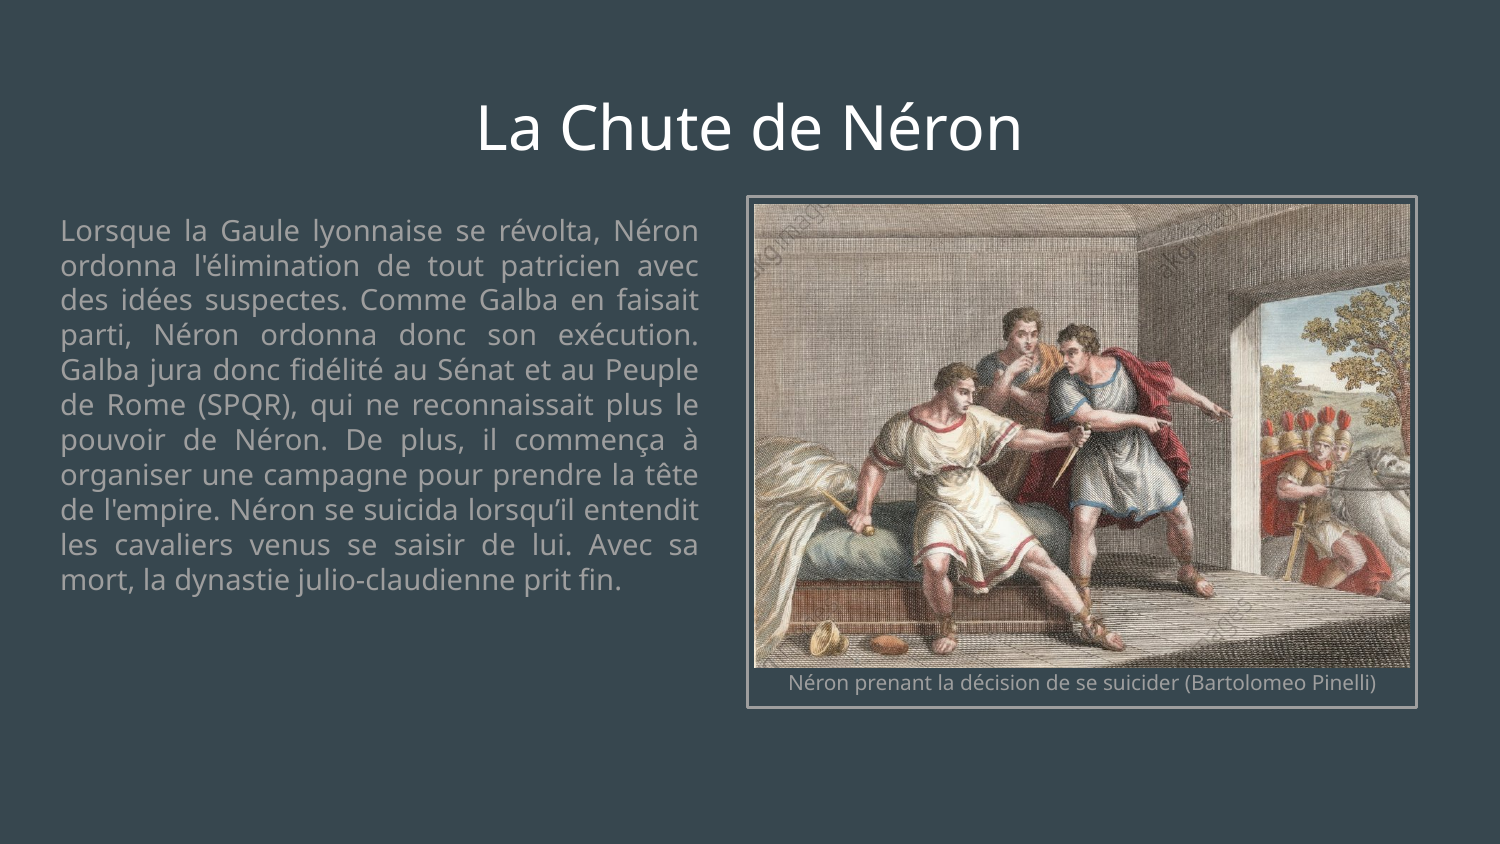

# La Chute de Néron
Lorsque la Gaule lyonnaise se révolta, Néron ordonna l'élimination de tout patricien avec des idées suspectes. Comme Galba en faisait parti, Néron ordonna donc son exécution. Galba jura donc fidélité au Sénat et au Peuple de Rome (SPQR), qui ne reconnaissait plus le pouvoir de Néron. De plus, il commença à organiser une campagne pour prendre la tête de l'empire. Néron se suicida lorsqu’il entendit les cavaliers venus se saisir de lui. Avec sa mort, la dynastie julio-claudienne prit fin.
Néron prenant la décision de se suicider (Bartolomeo Pinelli)